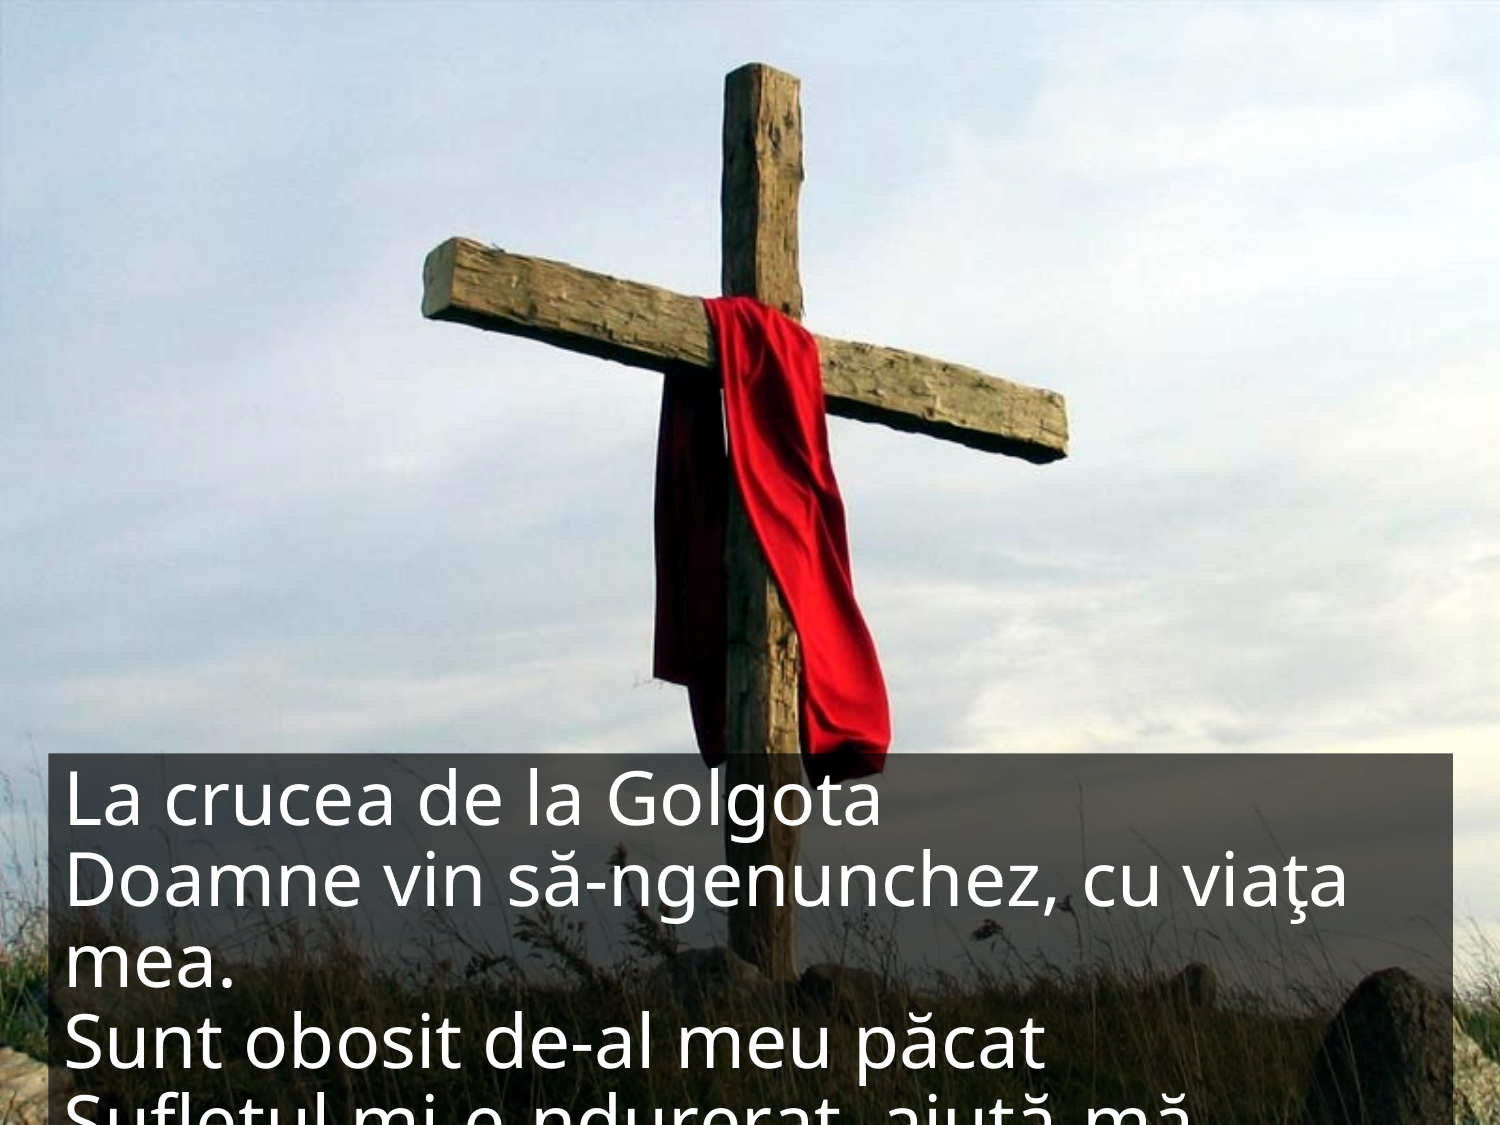

La crucea de la Golgota
Doamne vin să-ngenunchez, cu viaţa mea.
Sunt obosit de-al meu păcat
Sufletul mi-e-ndurerat, ajută-mă.